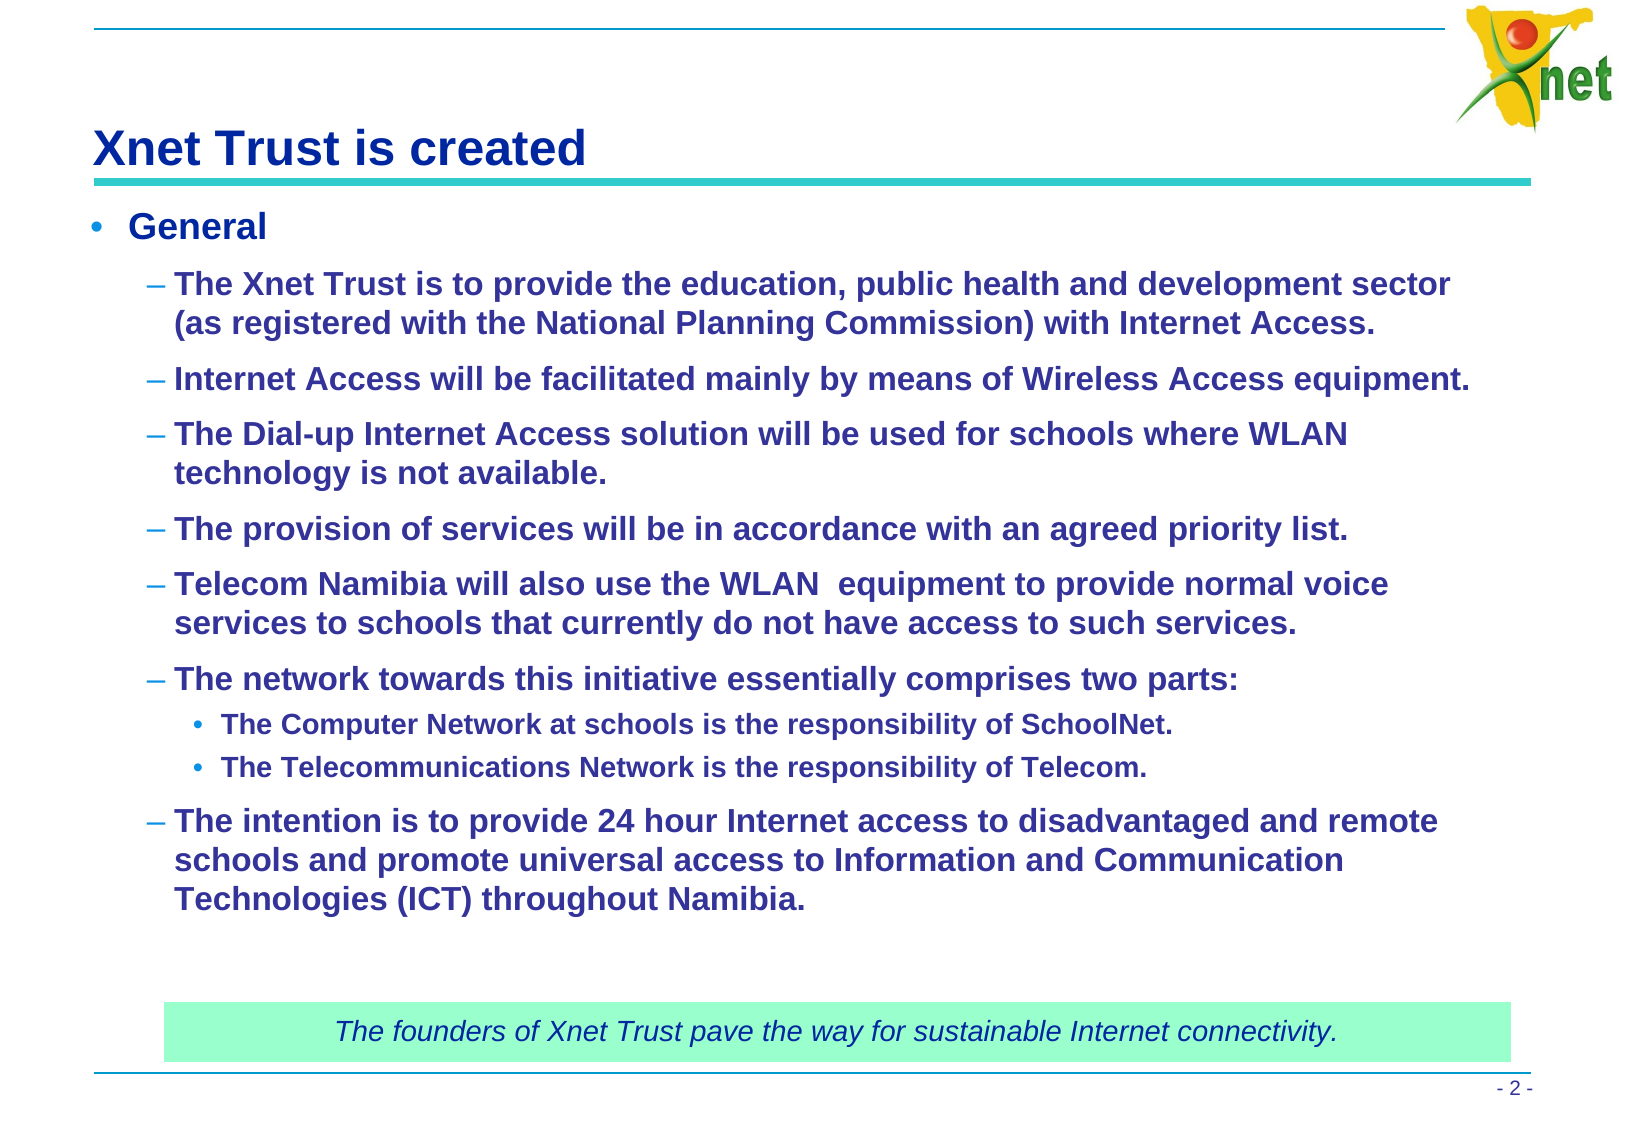

# Xnet Trust is created
General
The Xnet Trust is to provide the education, public health and development sector (as registered with the National Planning Commission) with Internet Access.
Internet Access will be facilitated mainly by means of Wireless Access equipment.
The Dial-up Internet Access solution will be used for schools where WLAN technology is not available.
The provision of services will be in accordance with an agreed priority list.
Telecom Namibia will also use the WLAN equipment to provide normal voice services to schools that currently do not have access to such services.
The network towards this initiative essentially comprises two parts:
The Computer Network at schools is the responsibility of SchoolNet.
The Telecommunications Network is the responsibility of Telecom.
The intention is to provide 24 hour Internet access to disadvantaged and remote schools and promote universal access to Information and Communication Technologies (ICT) throughout Namibia.
The founders of Xnet Trust pave the way for sustainable Internet connectivity.